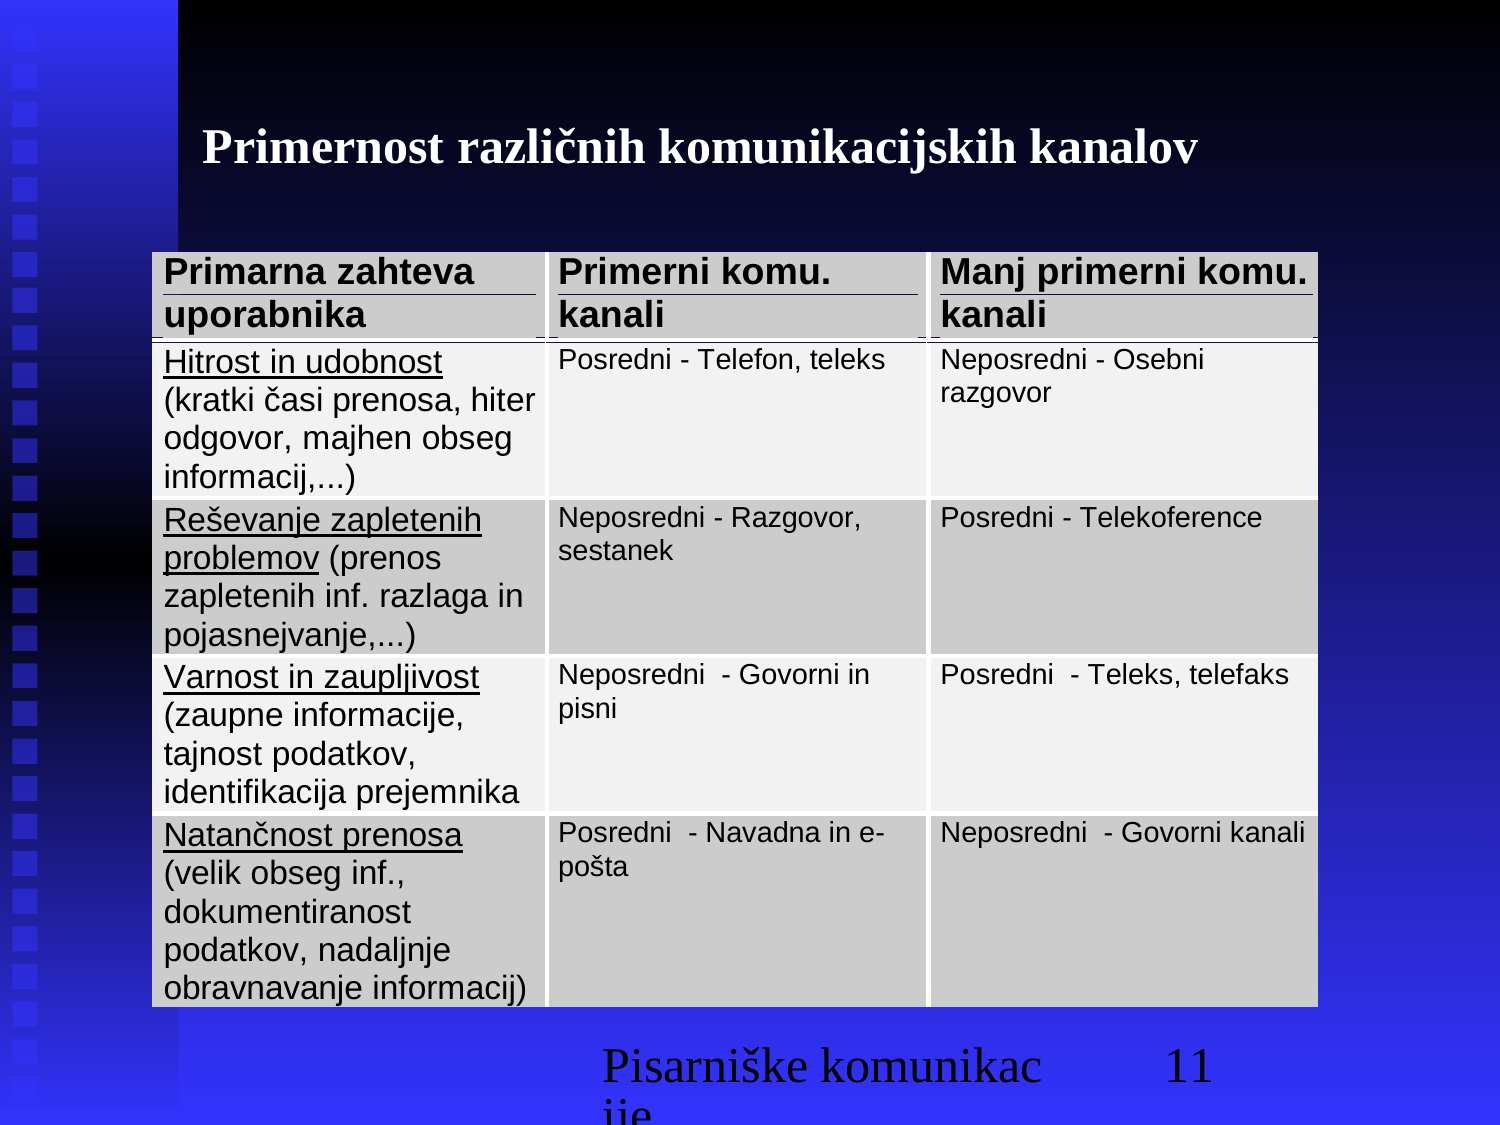

# Primernost različnih komunikacijskih kanalov
Pisarniške komunikacije
11